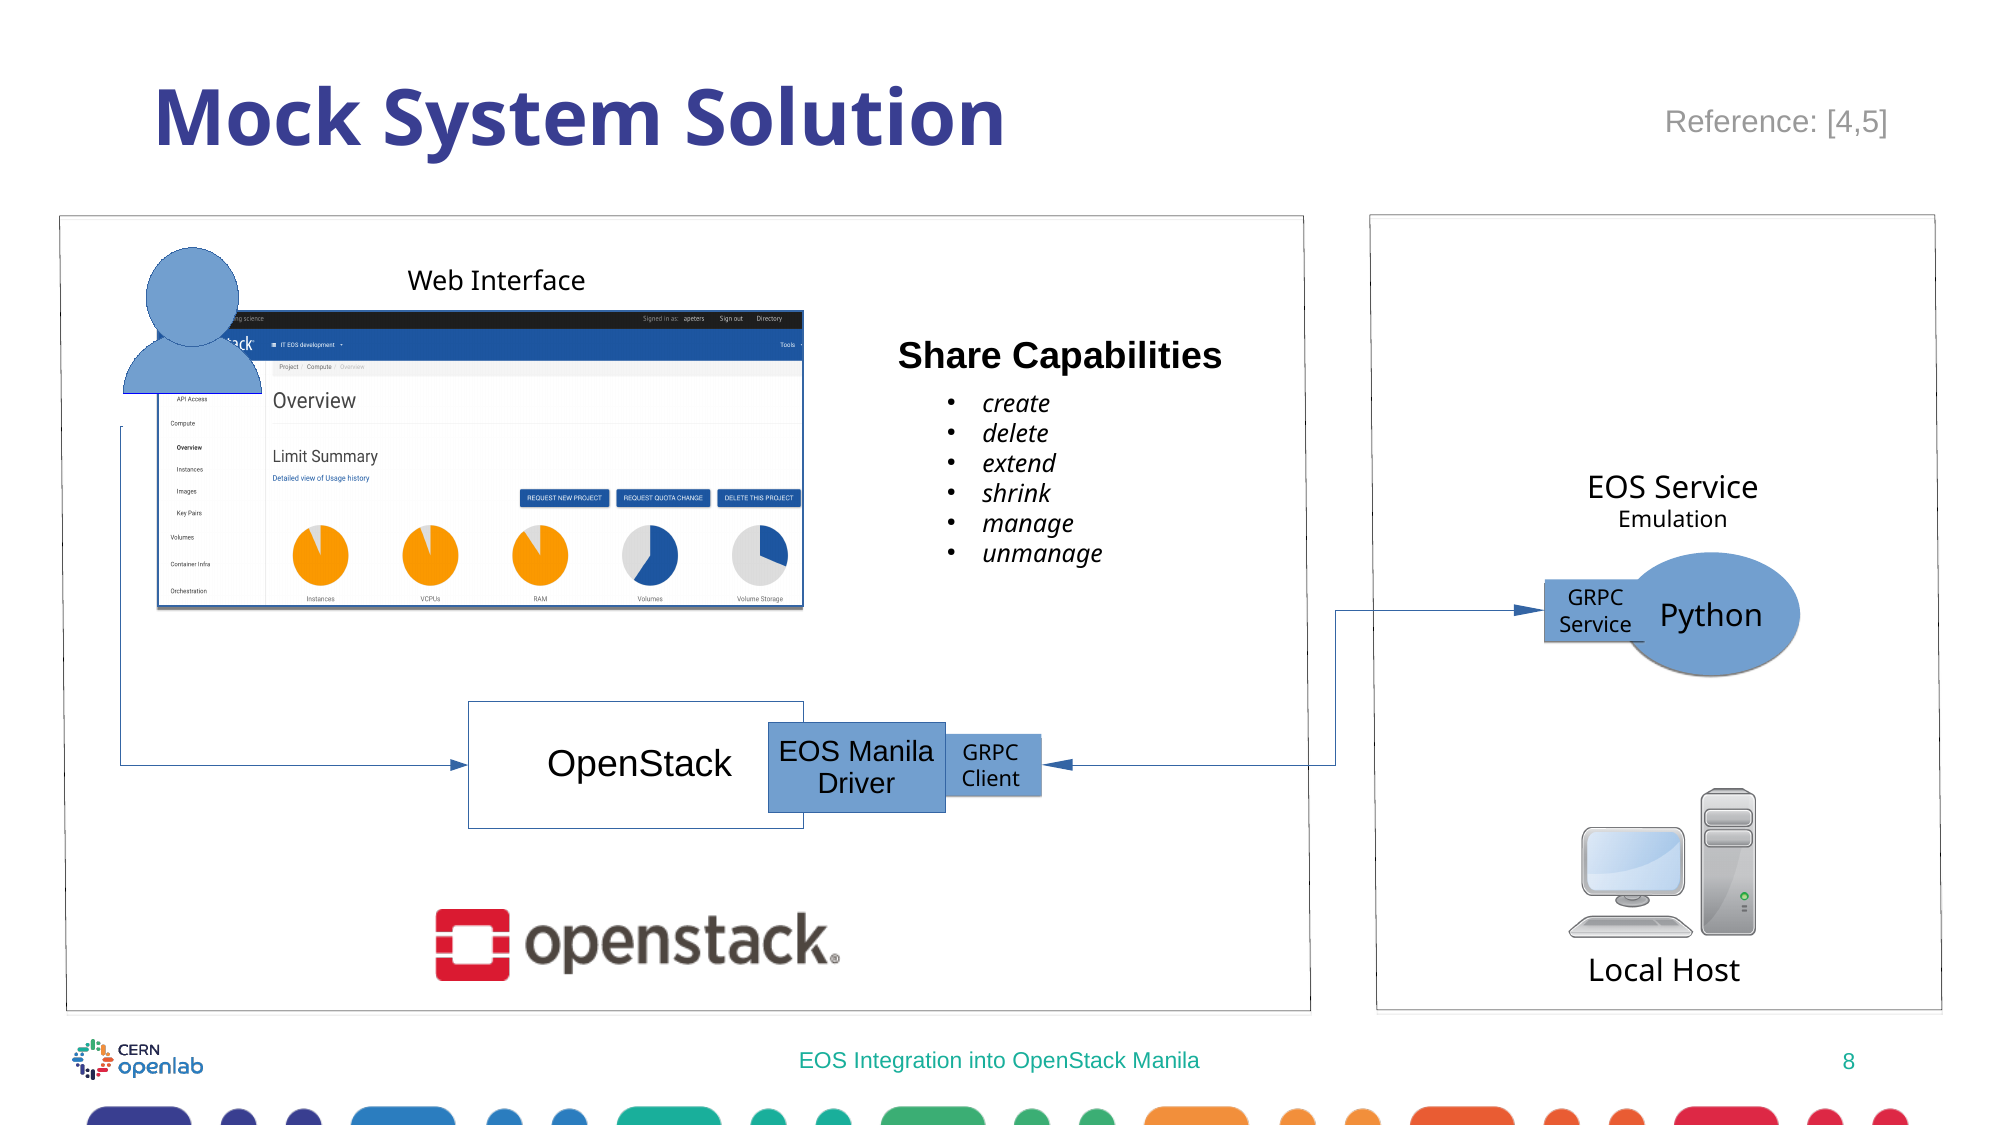

Mock System Solution
Reference: [4,5]
Web Interface
Share Capabilities
create
delete
extend
shrink
manage
unmanage
EOS Service
Emulation
Python
GRPC
Service
EOS Manila
Driver
OpenStack
GRPC
Client
Local Host
EOS Integration into OpenStack Manila